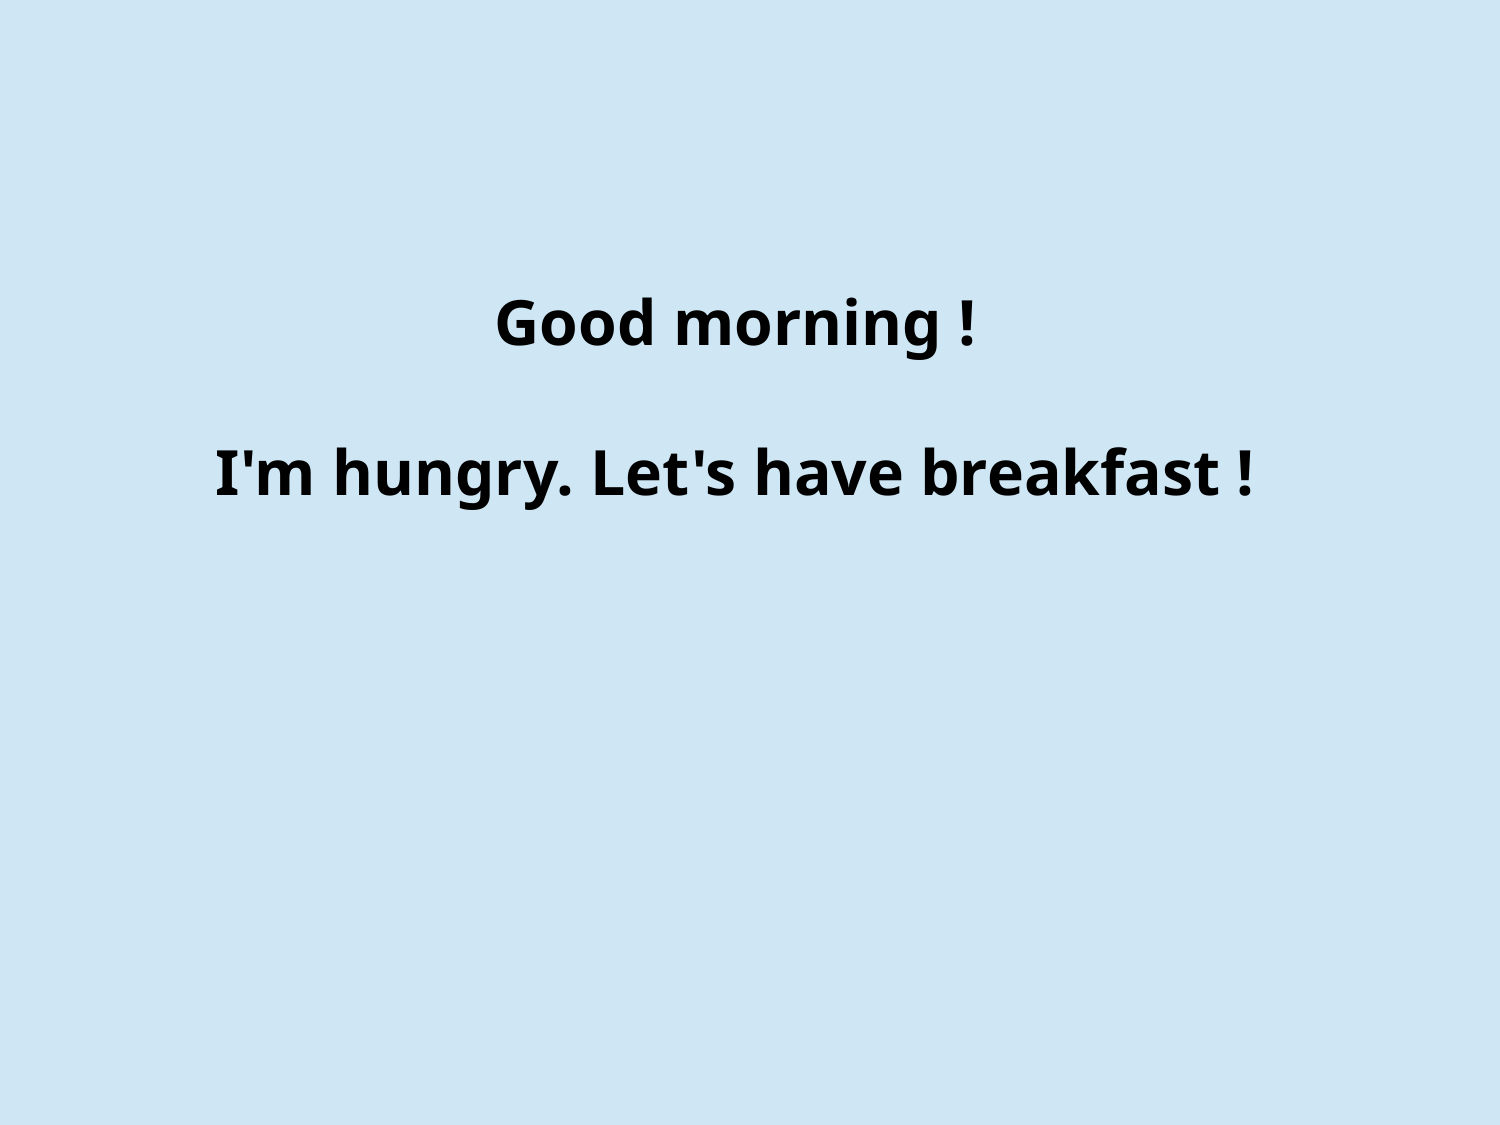

Good morning !
I'm hungry. Let's have breakfast !